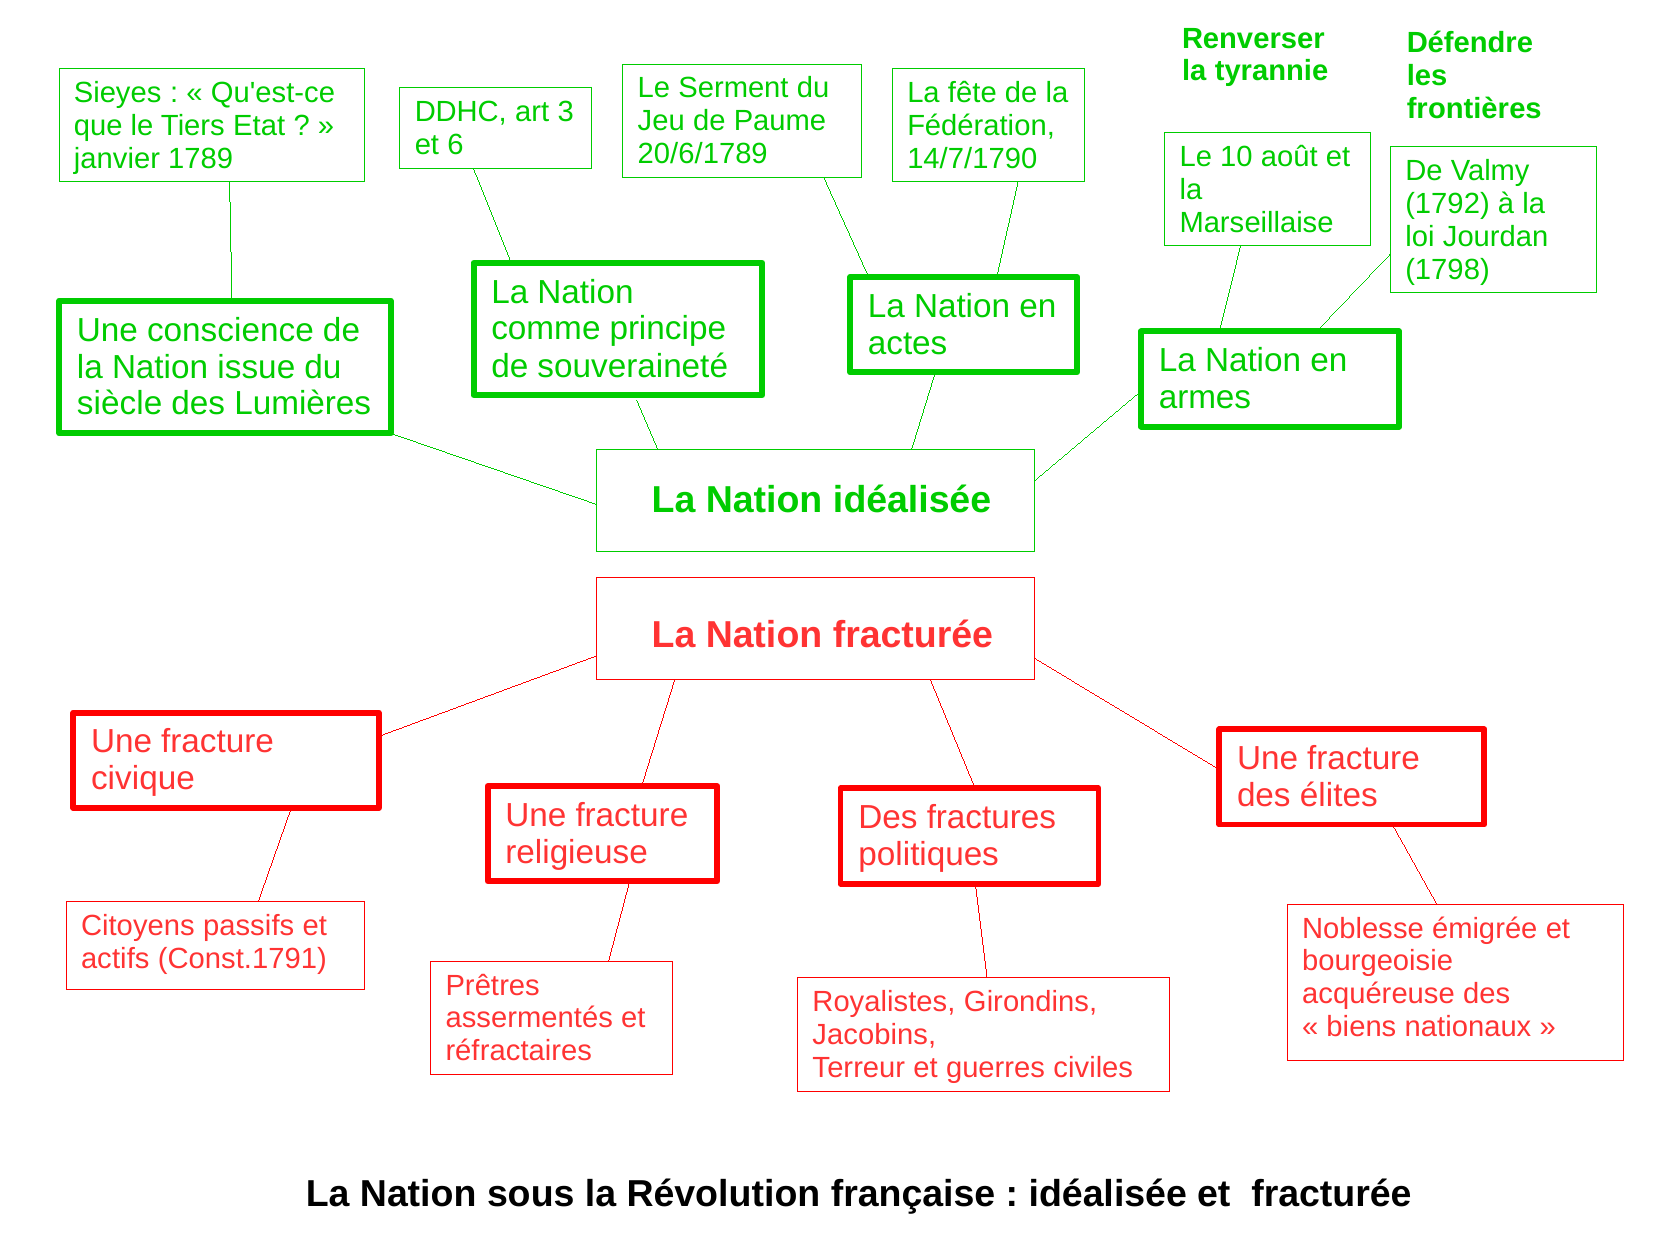

Renverser la tyrannie
Défendre les frontières
Le Serment du Jeu de Paume
20/6/1789
Sieyes : « Qu'est-ce que le Tiers Etat ? » janvier 1789
La fête de la Fédération, 14/7/1790
DDHC, art 3 et 6
Le 10 août et la Marseillaise
De Valmy (1792) à la loi Jourdan (1798)
La Nation comme principe de souveraineté
La Nation en actes
Une conscience de la Nation issue du siècle des Lumières
La Nation en armes
La Nation idéalisée
La Nation fracturée
Une fracture civique
Une fracture des élites
Une fracture religieuse
Des fractures politiques
Citoyens passifs et actifs (Const.1791)
Noblesse émigrée et bourgeoisie acquéreuse des « biens nationaux »
Prêtres assermentés et réfractaires
Royalistes, Girondins, Jacobins,
Terreur et guerres civiles
La Nation sous la Révolution française : idéalisée et fracturée